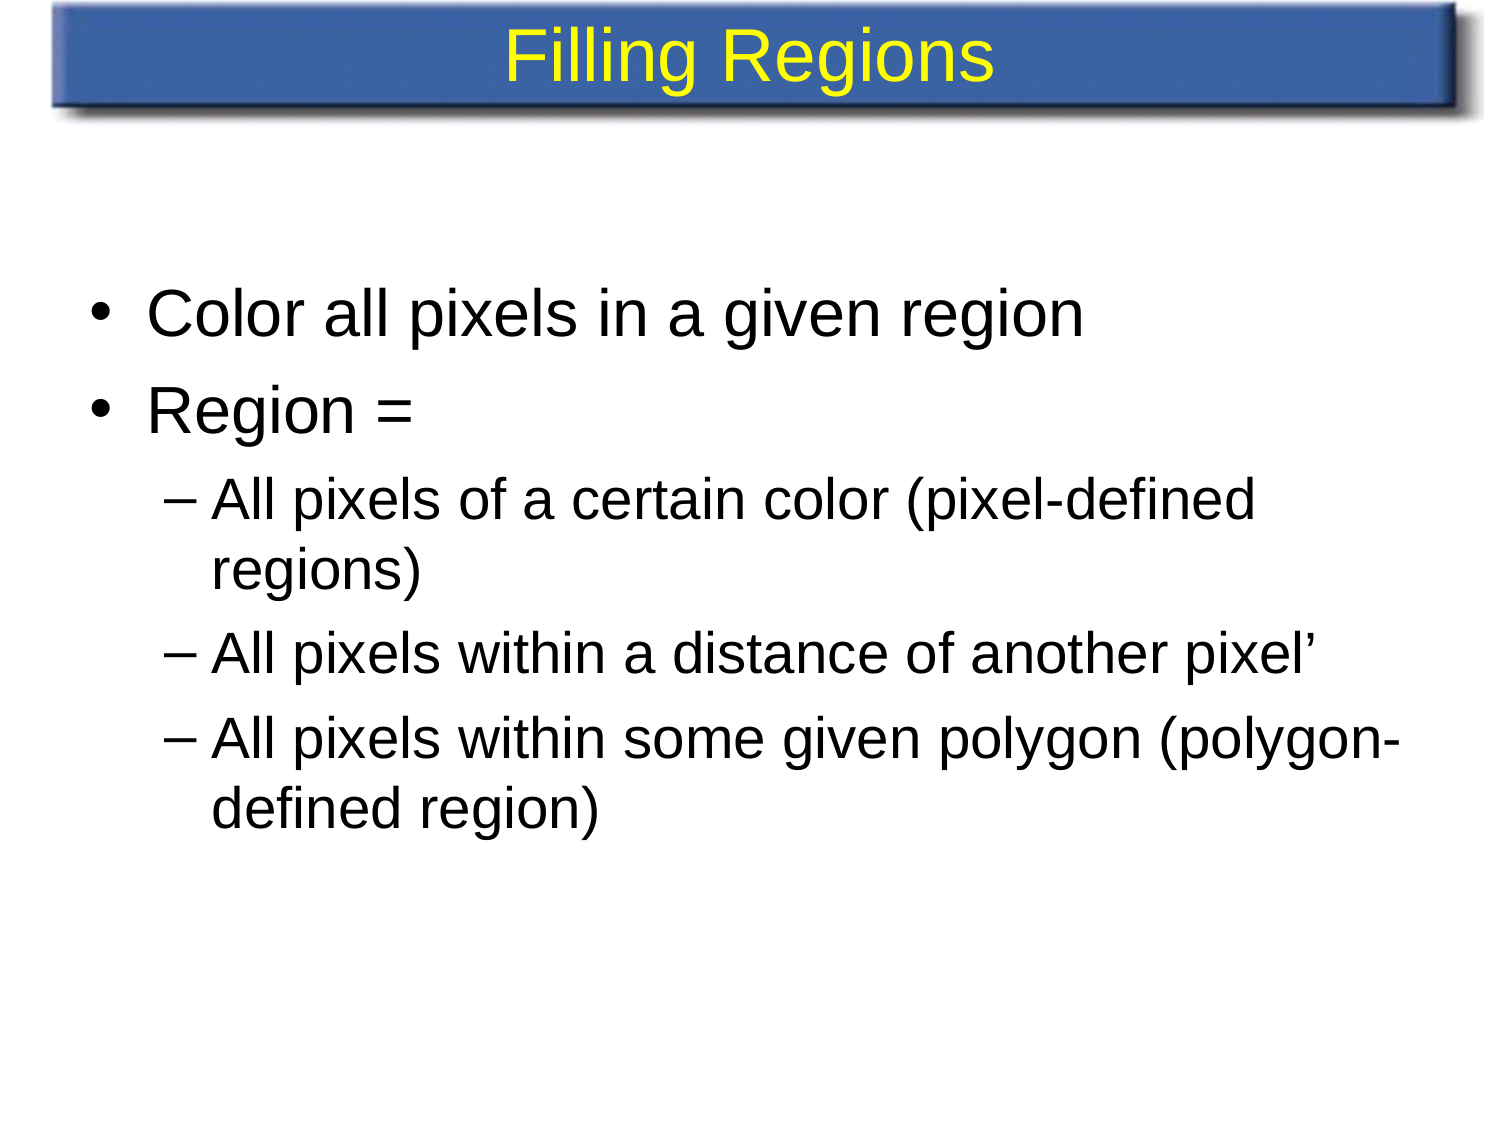

# Filling Regions
Color all pixels in a given region
Region =
All pixels of a certain color (pixel-defined regions)
All pixels within a distance of another pixel’
All pixels within some given polygon (polygon-defined region)